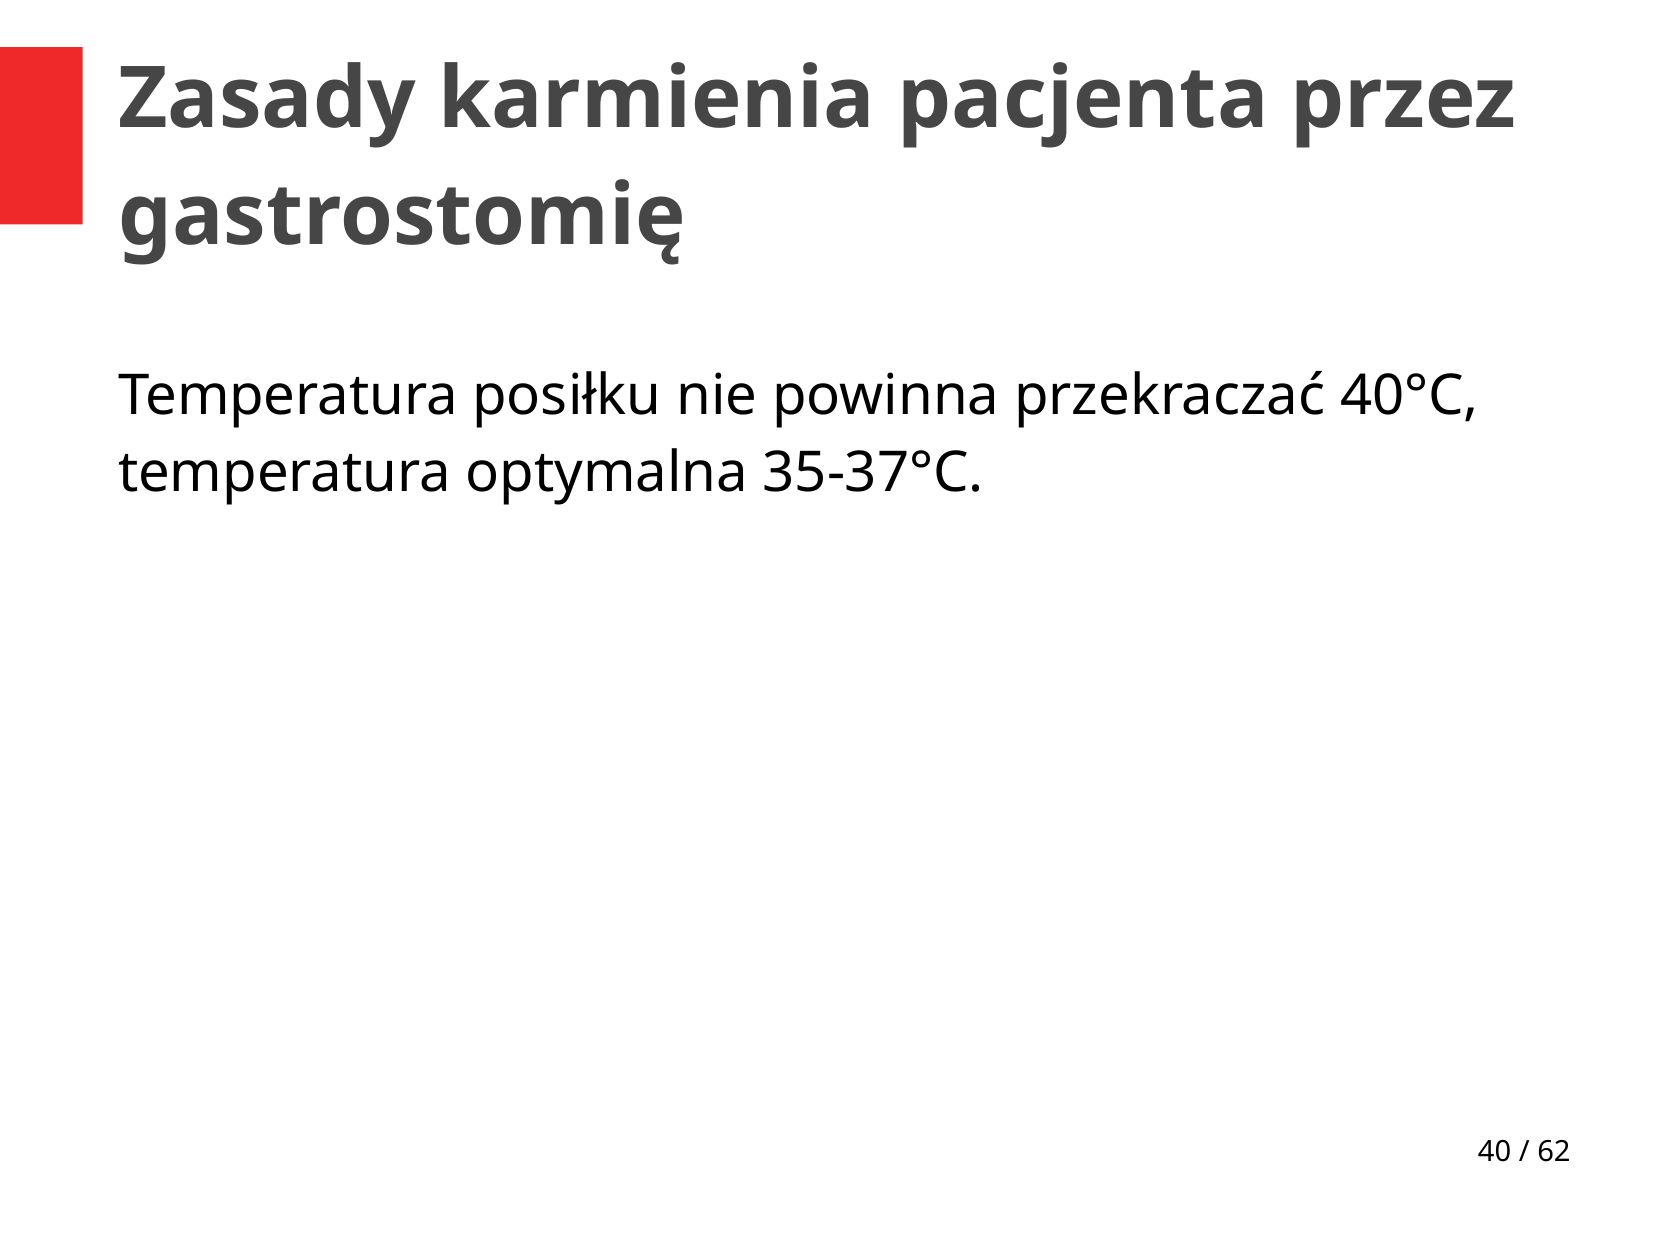

# Zasady karmienia pacjenta przez gastrostomię
Temperatura posiłku nie powinna przekraczać 40°C, temperatura optymalna 35-37°C.
40